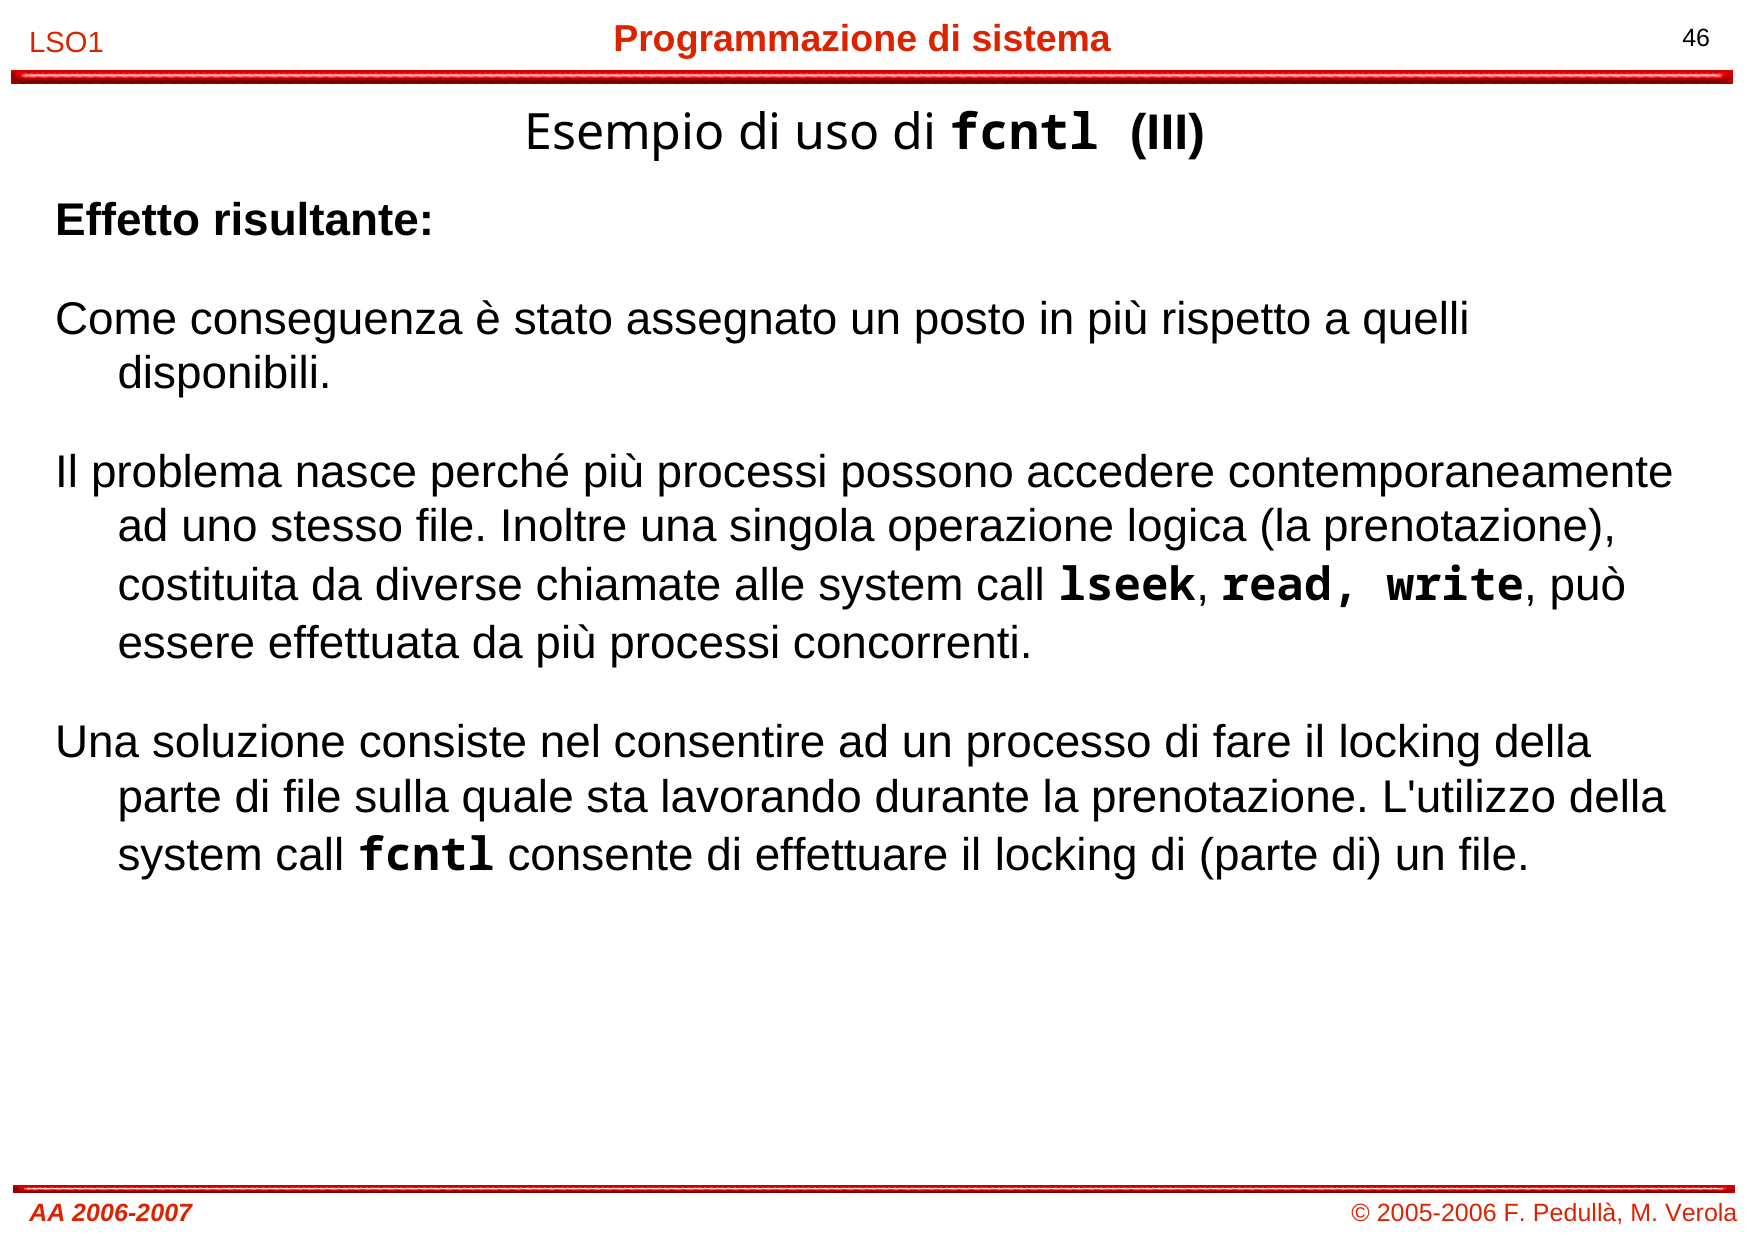

Esempio di uso di fcntl (III)
# Effetto risultante:
Come conseguenza è stato assegnato un posto in più rispetto a quelli disponibili.
Il problema nasce perché più processi possono accedere contemporaneamente ad uno stesso file. Inoltre una singola operazione logica (la prenotazione), costituita da diverse chiamate alle system call lseek, read, write, può essere effettuata da più processi concorrenti.
Una soluzione consiste nel consentire ad un processo di fare il locking della parte di file sulla quale sta lavorando durante la prenotazione. L'utilizzo della system call fcntl consente di effettuare il locking di (parte di) un file.